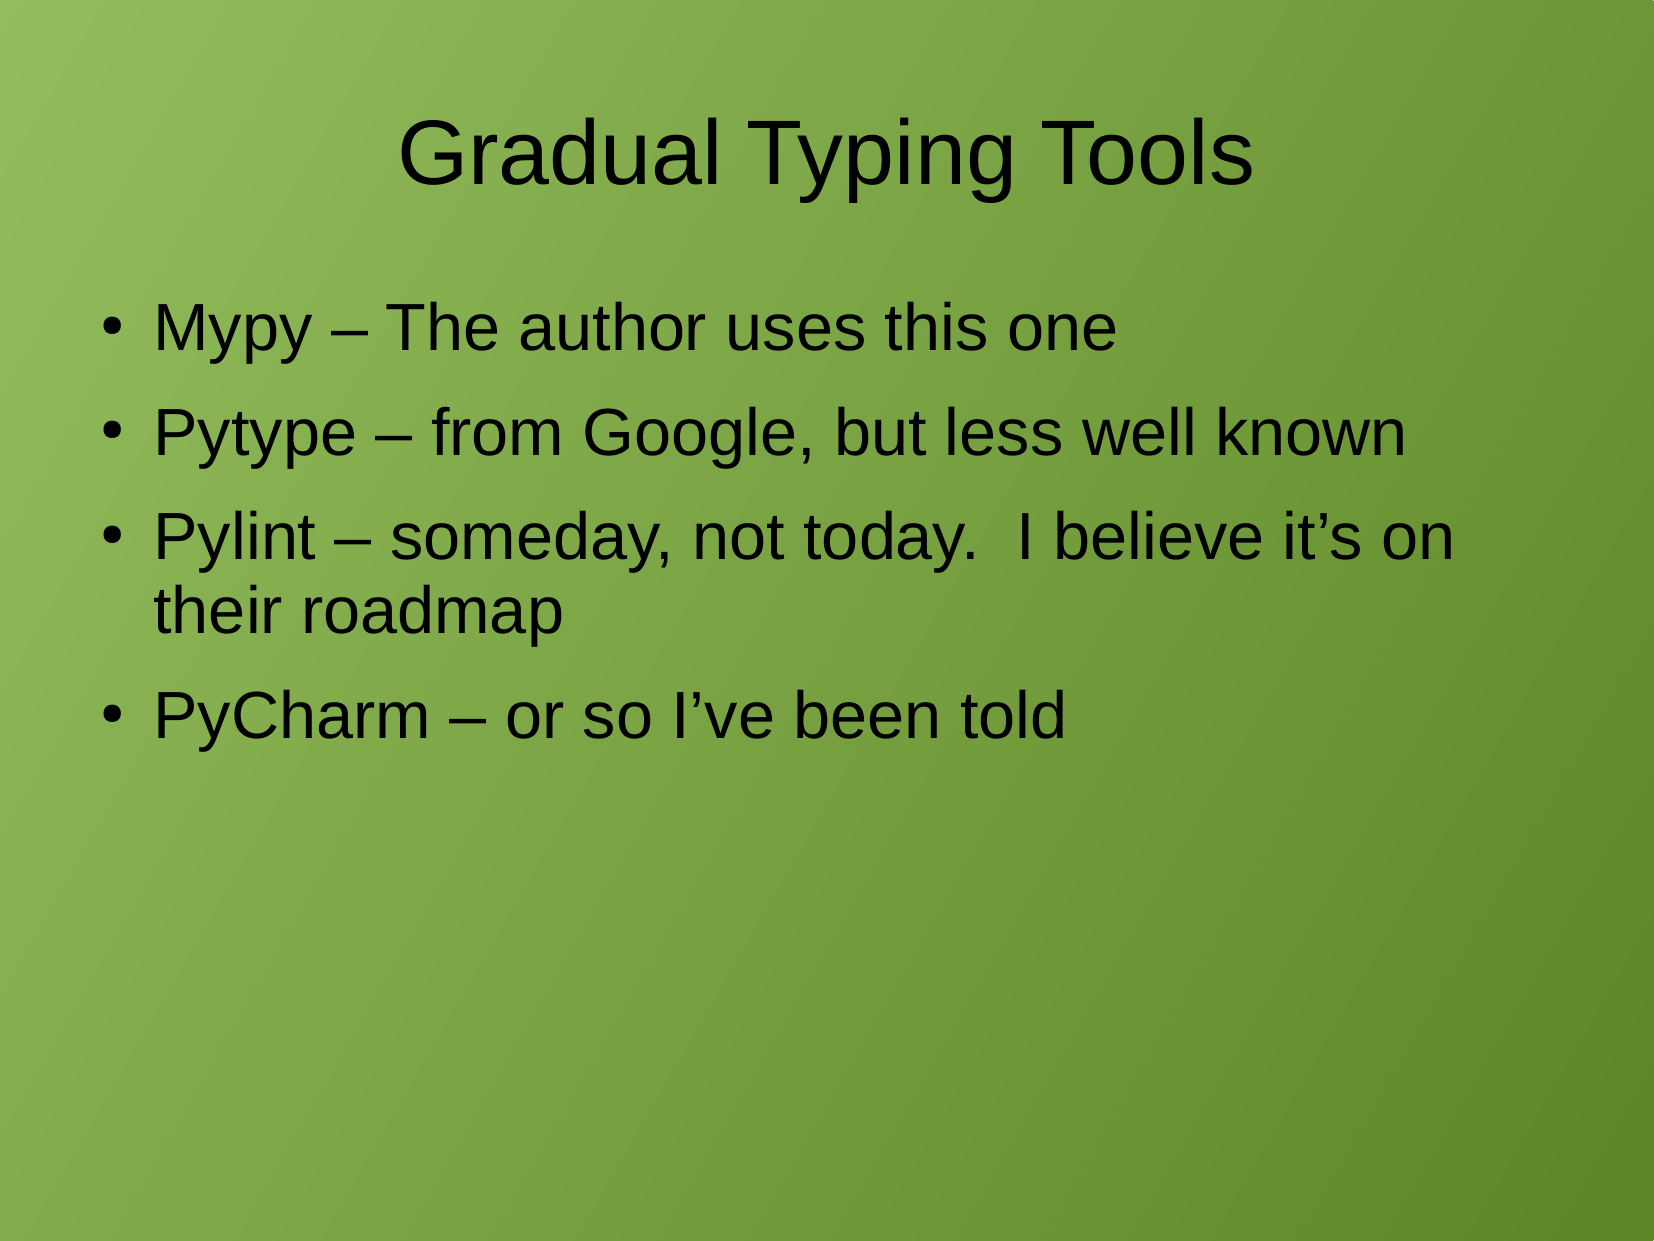

# Gradual Typing Tools
Mypy – The author uses this one
Pytype – from Google, but less well known
Pylint – someday, not today. I believe it’s on their roadmap
PyCharm – or so I’ve been told